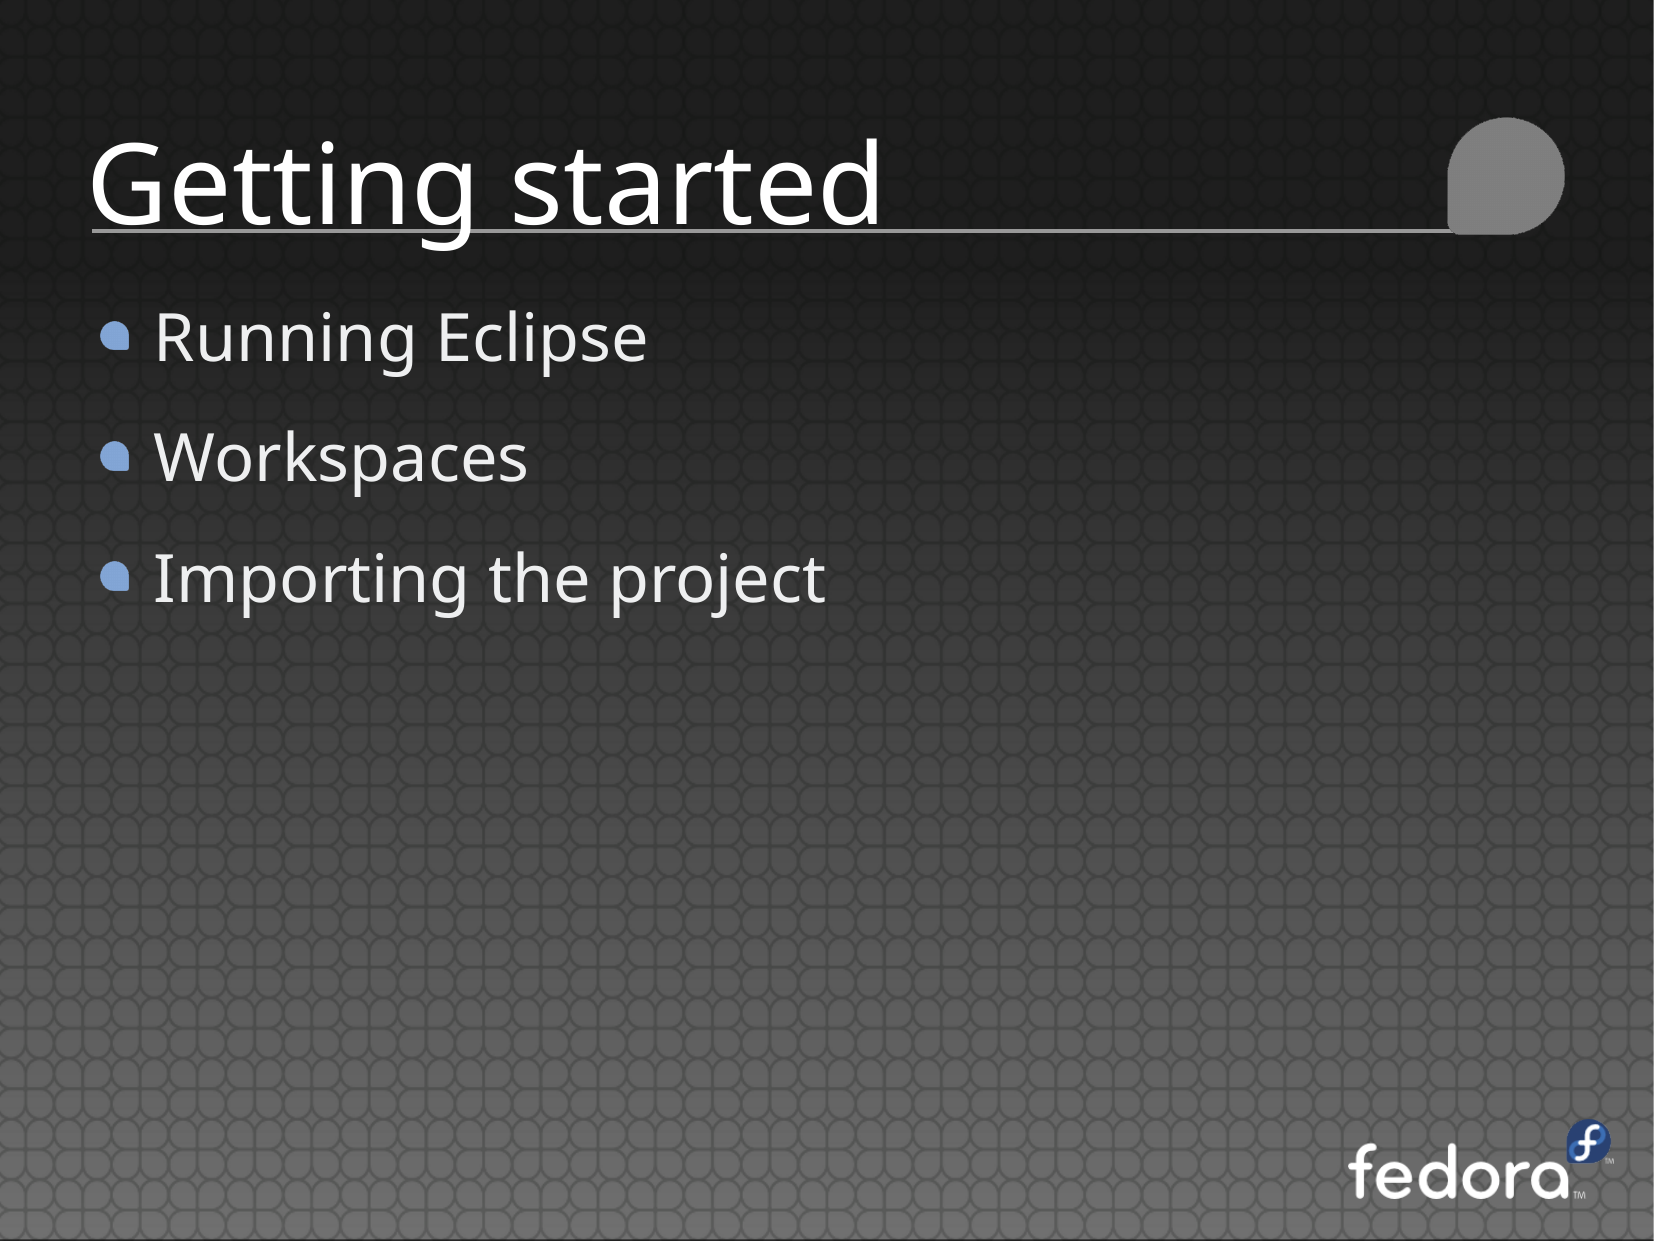

# Getting started
Running Eclipse
Workspaces
Importing the project